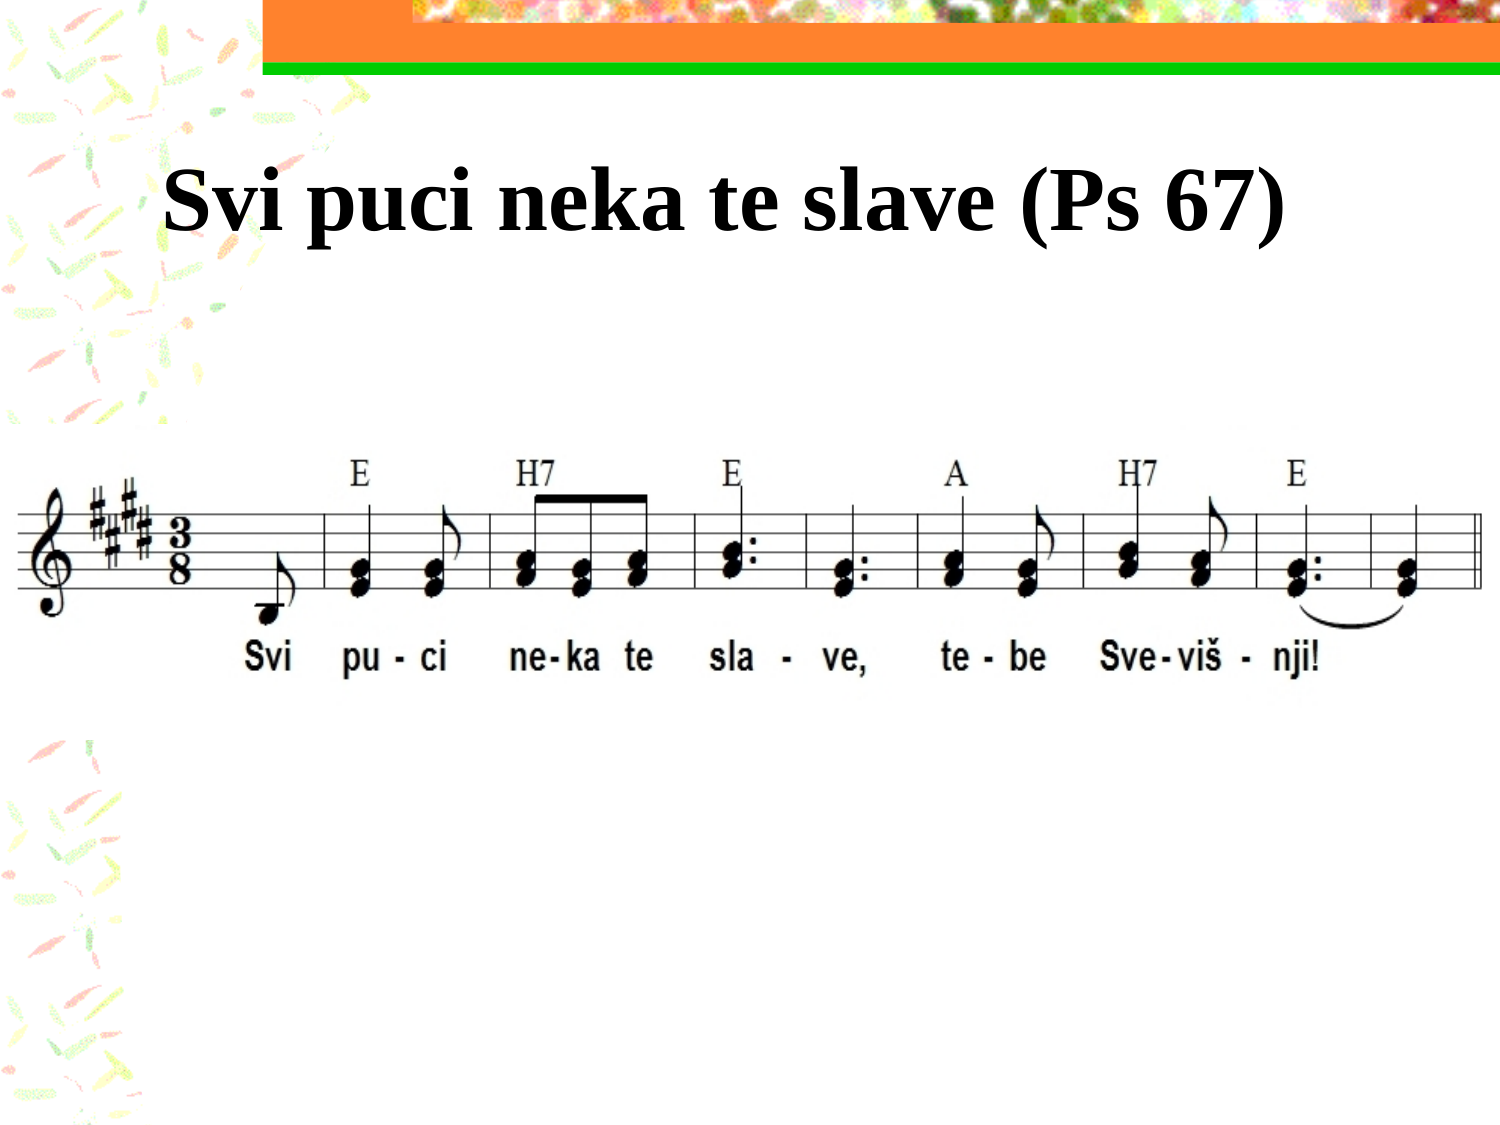

# Svi puci neka te slave (Ps 67)